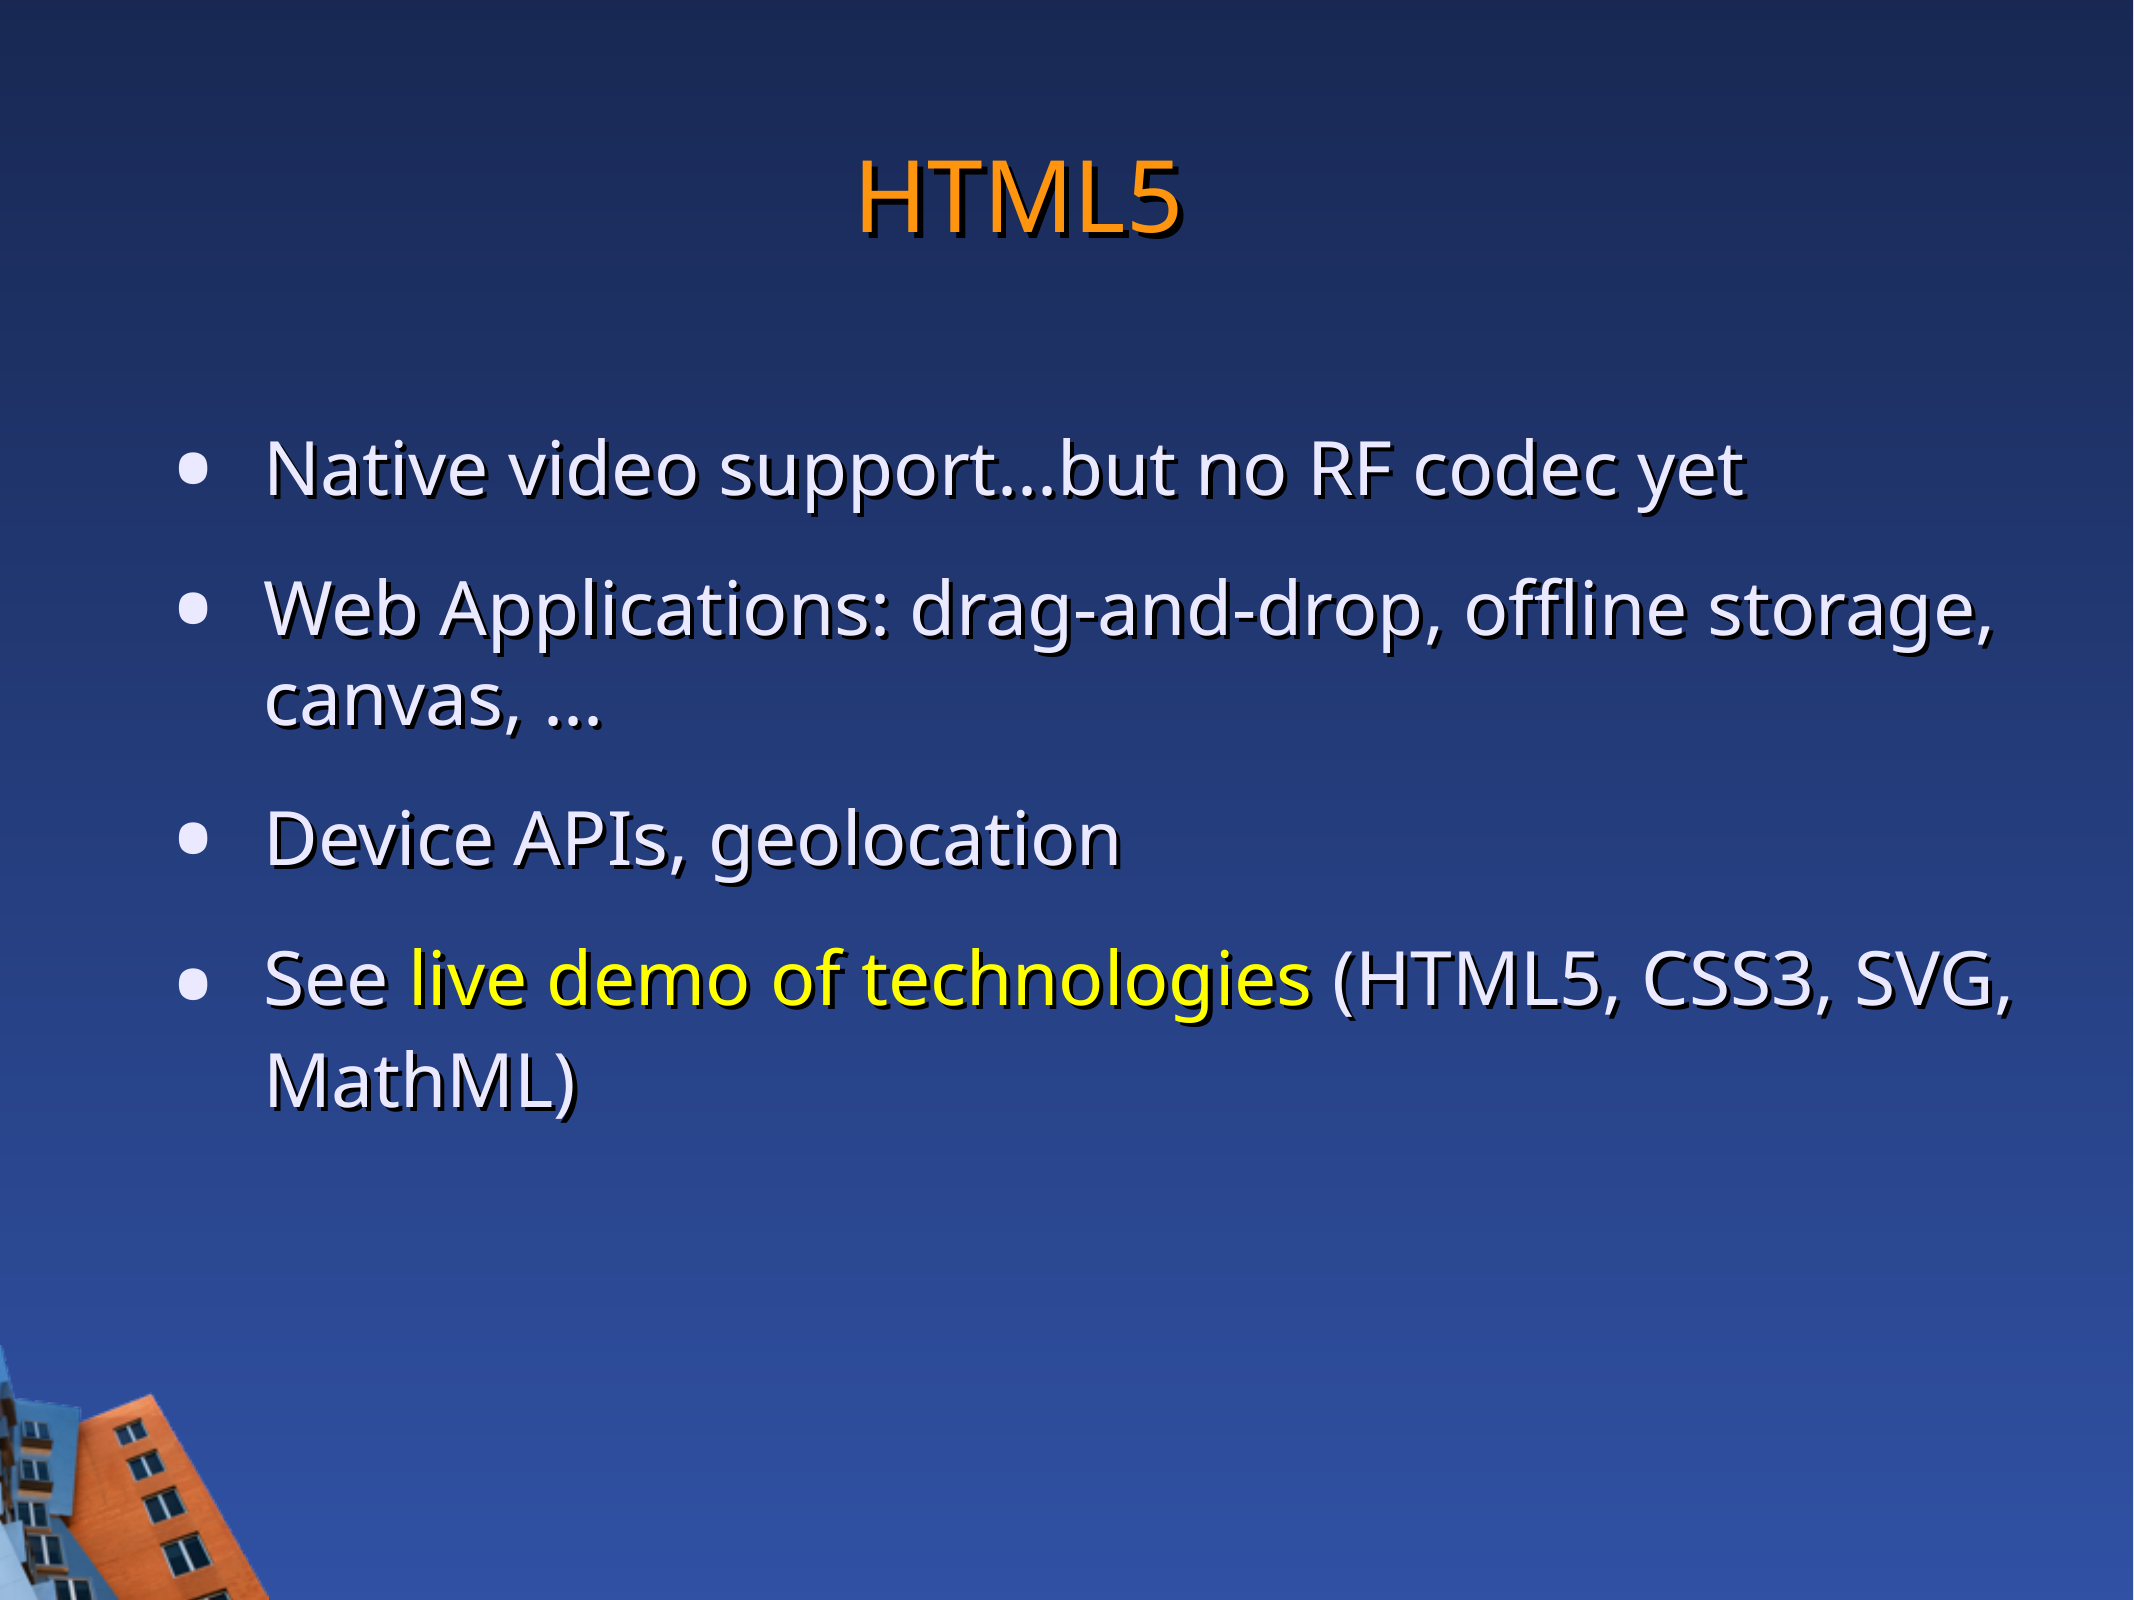

# HTML5
Native video support...but no RF codec yet
Web Applications: drag-and-drop, offline storage, canvas, ...
Device APIs, geolocation
See live demo of technologies (HTML5, CSS3, SVG, MathML)